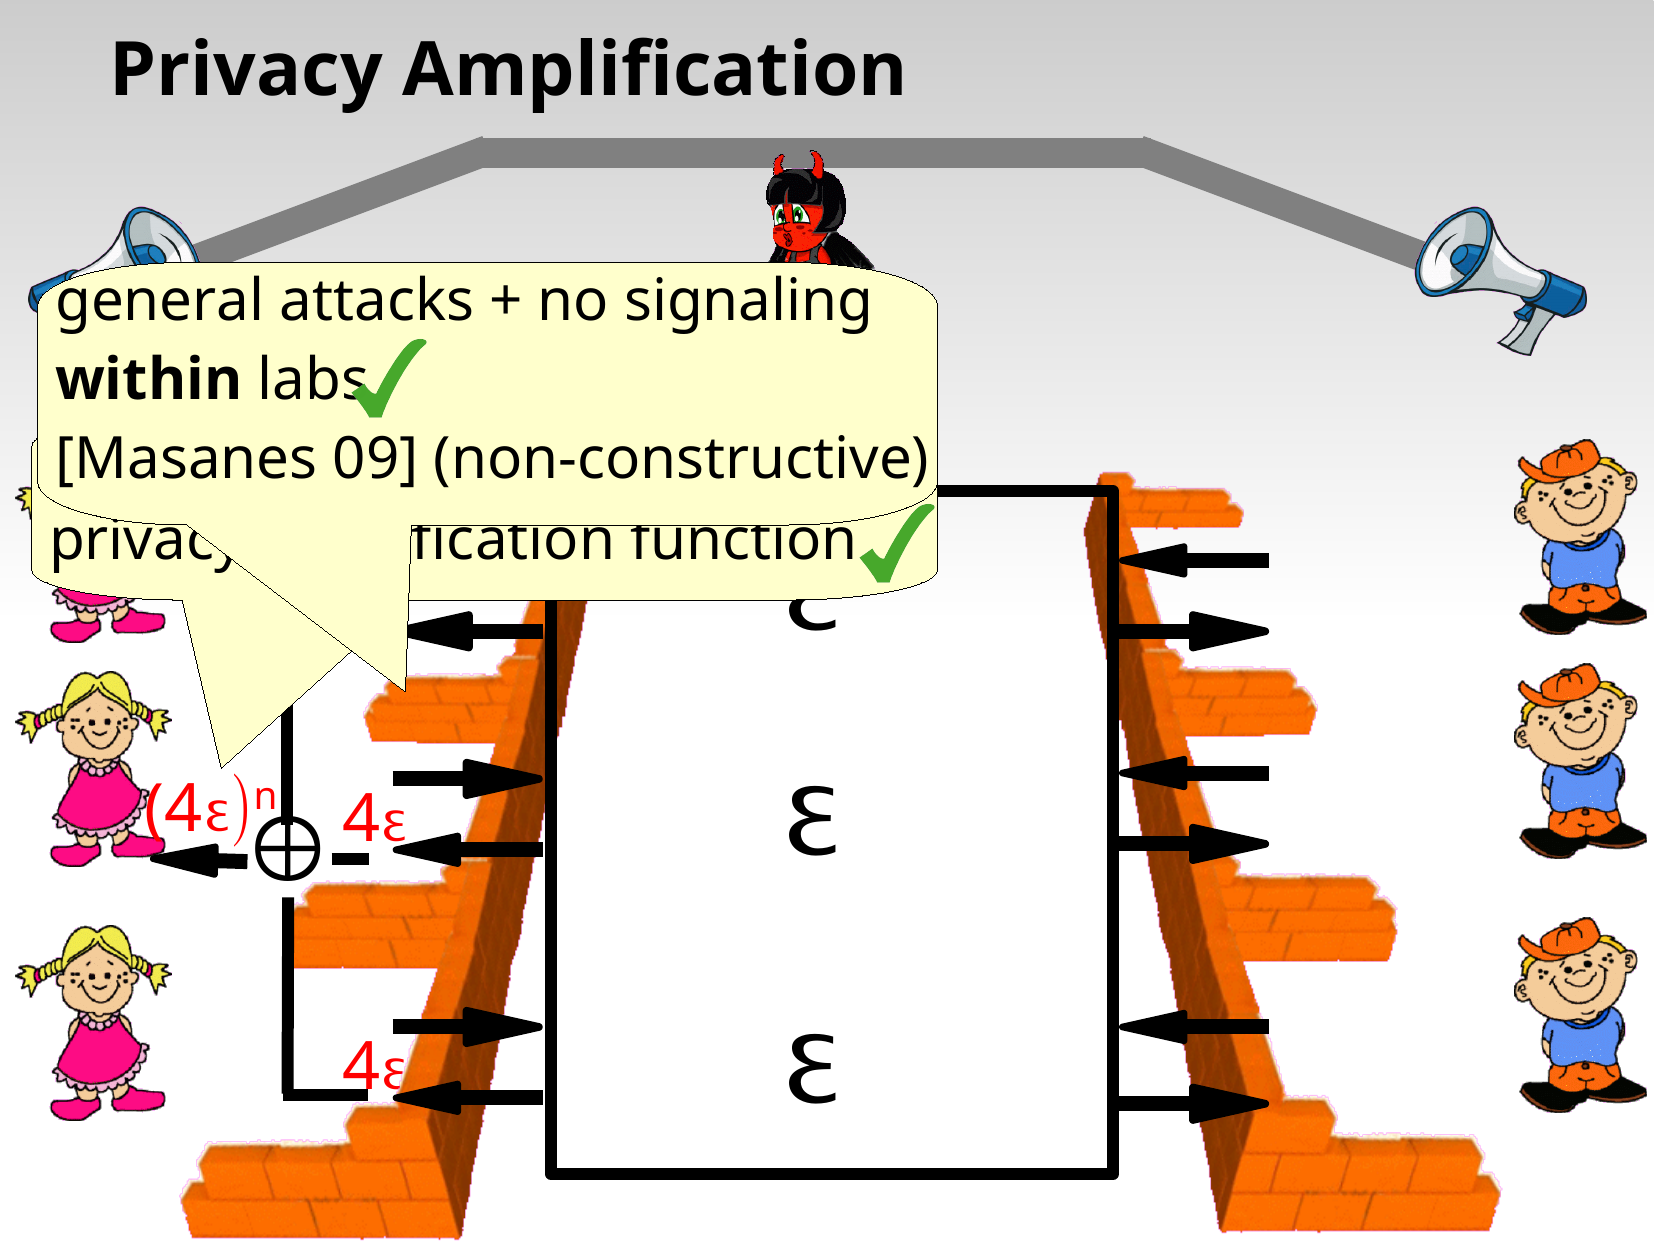

Privacy Amplification
general attacks + no signaling
within labs
[Masanes 09] (non-constructive)
[this paper]: XOR deterministic
privacy amplification function

4


(4)n
4

4